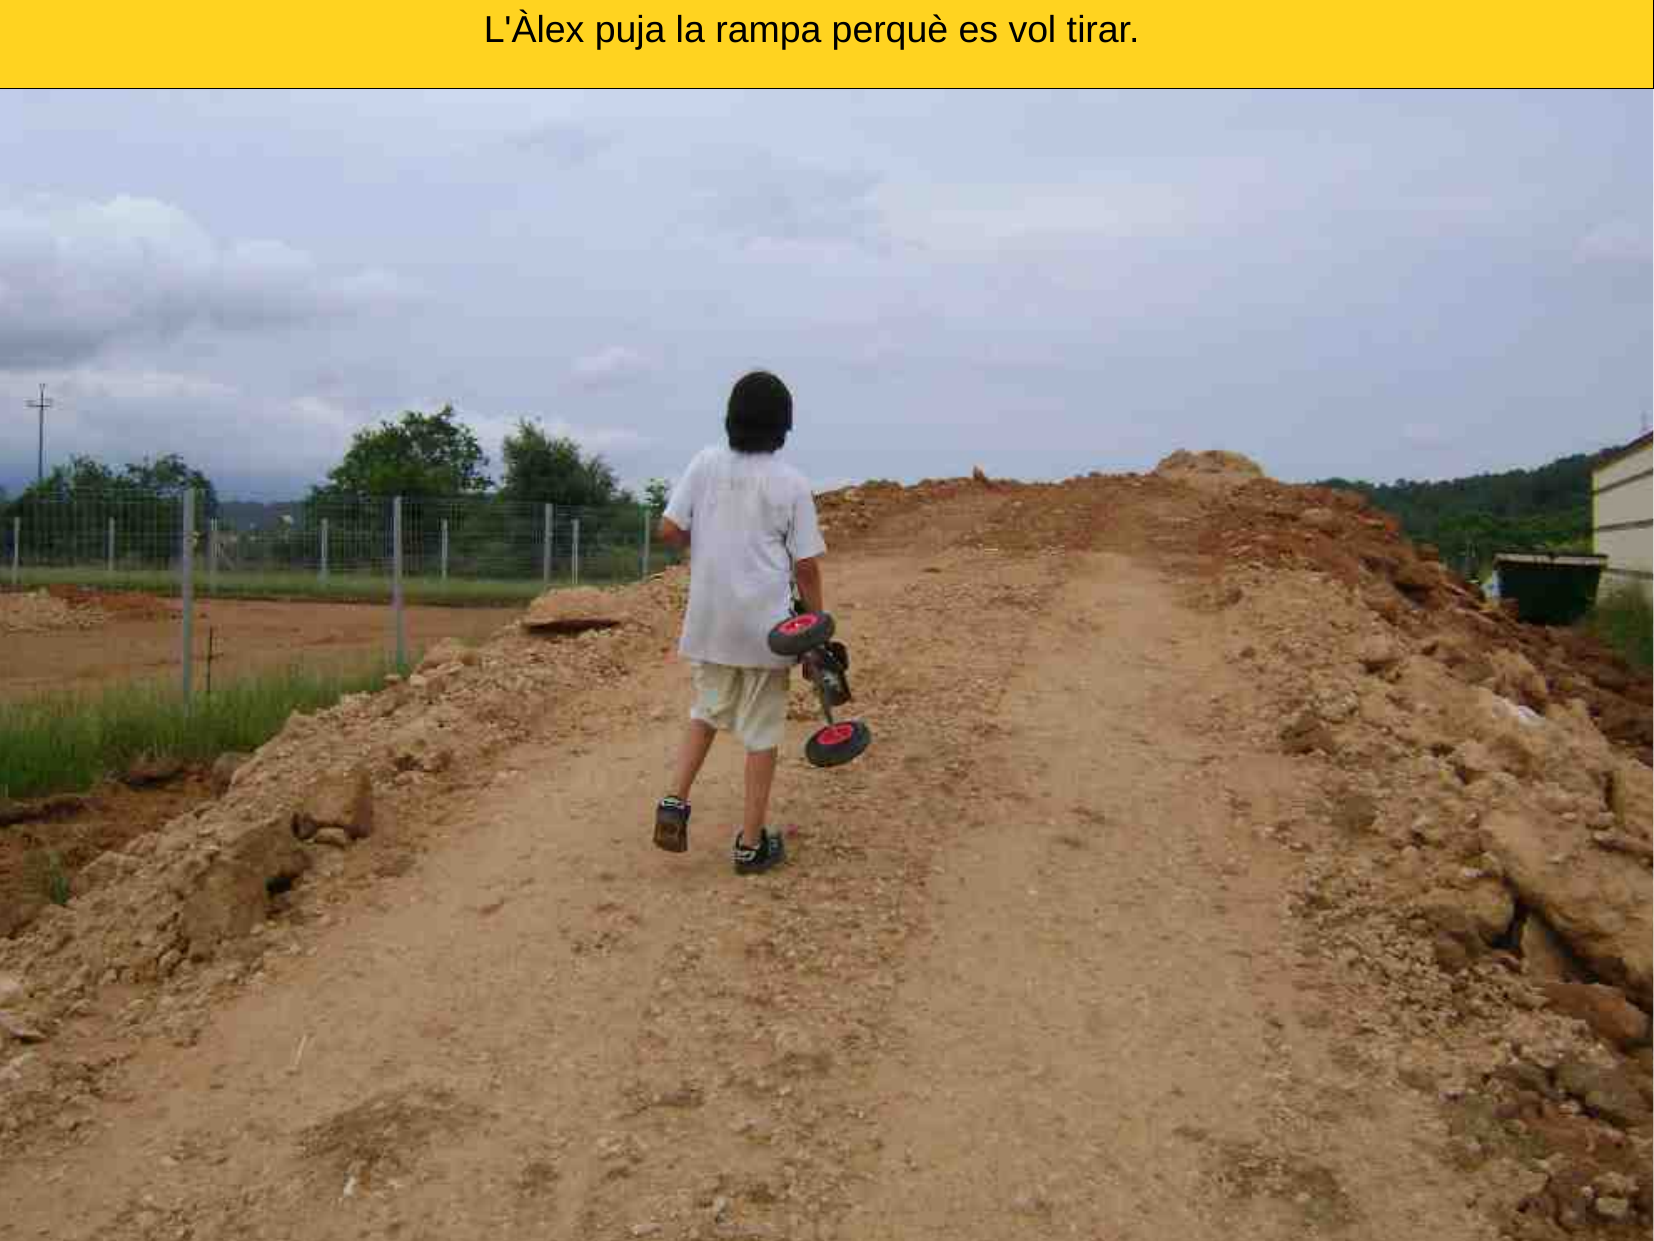

L'Àlex puja la rampa perquè es vol tirar.